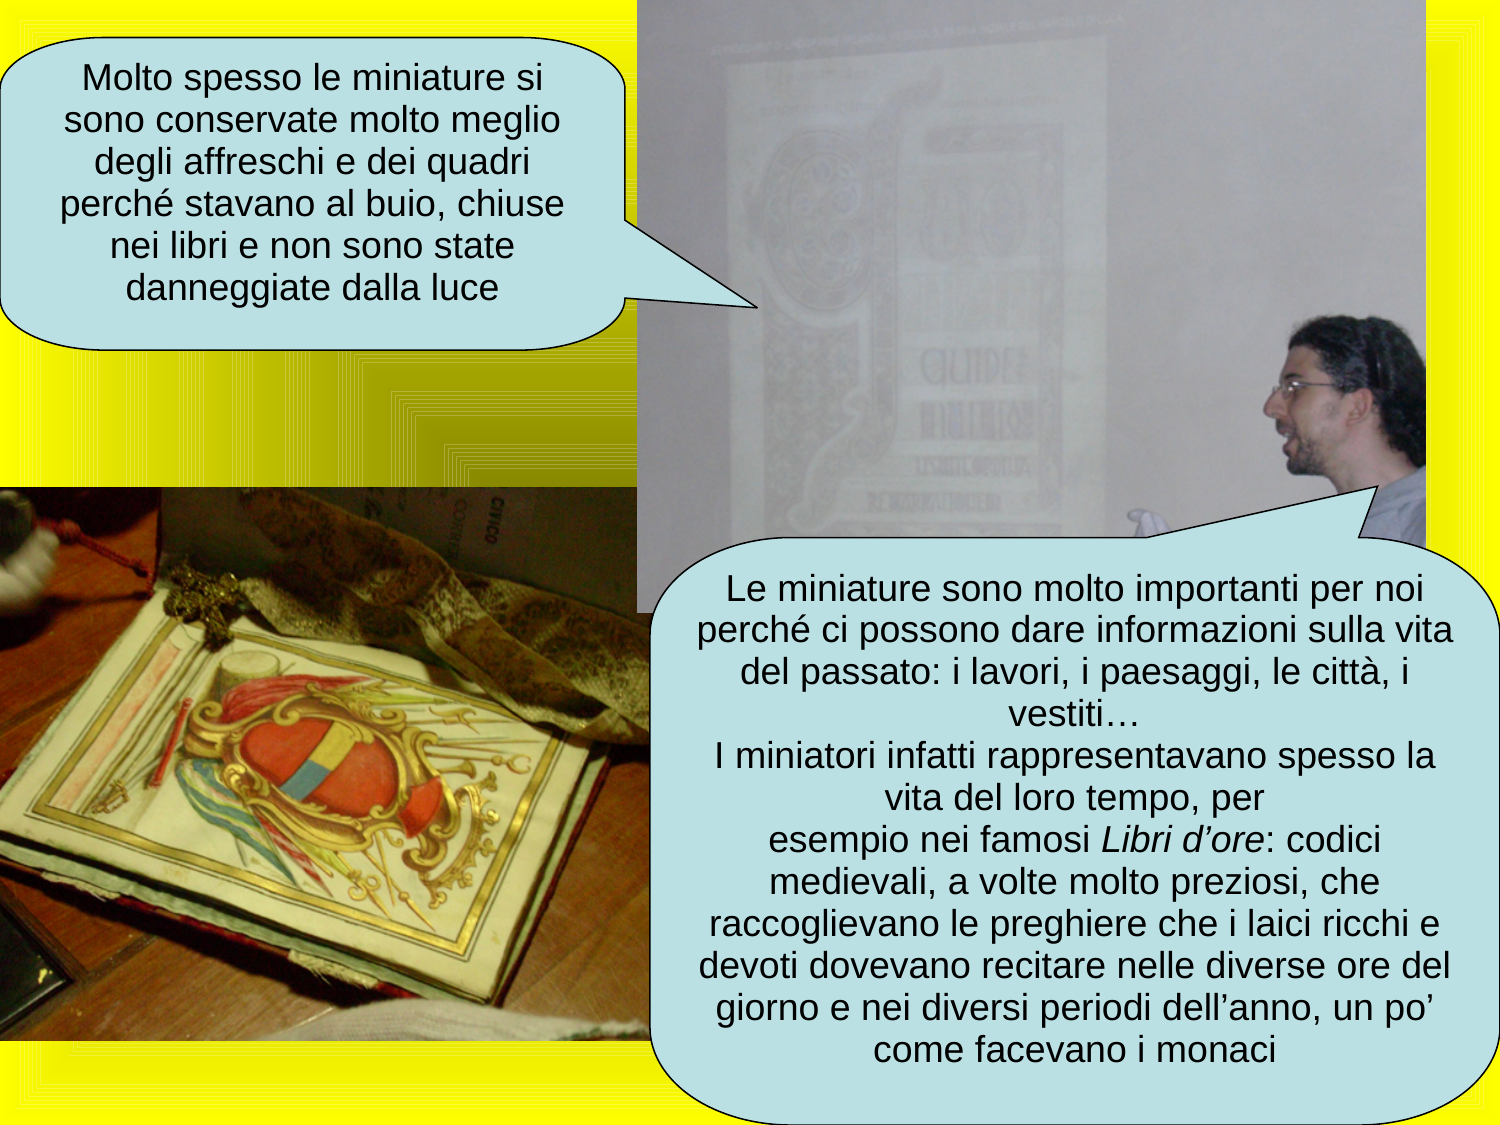

Molto spesso le miniature si sono conservate molto meglio degli affreschi e dei quadri perché stavano al buio, chiuse nei libri e non sono state danneggiate dalla luce
Le miniature sono molto importanti per noi perché ci possono dare informazioni sulla vita del passato: i lavori, i paesaggi, le città, i vestiti…
I miniatori infatti rappresentavano spesso la vita del loro tempo, per
esempio nei famosi Libri d’ore: codici medievali, a volte molto preziosi, che raccoglievano le preghiere che i laici ricchi e devoti dovevano recitare nelle diverse ore del giorno e nei diversi periodi dell’anno, un po’ come facevano i monaci